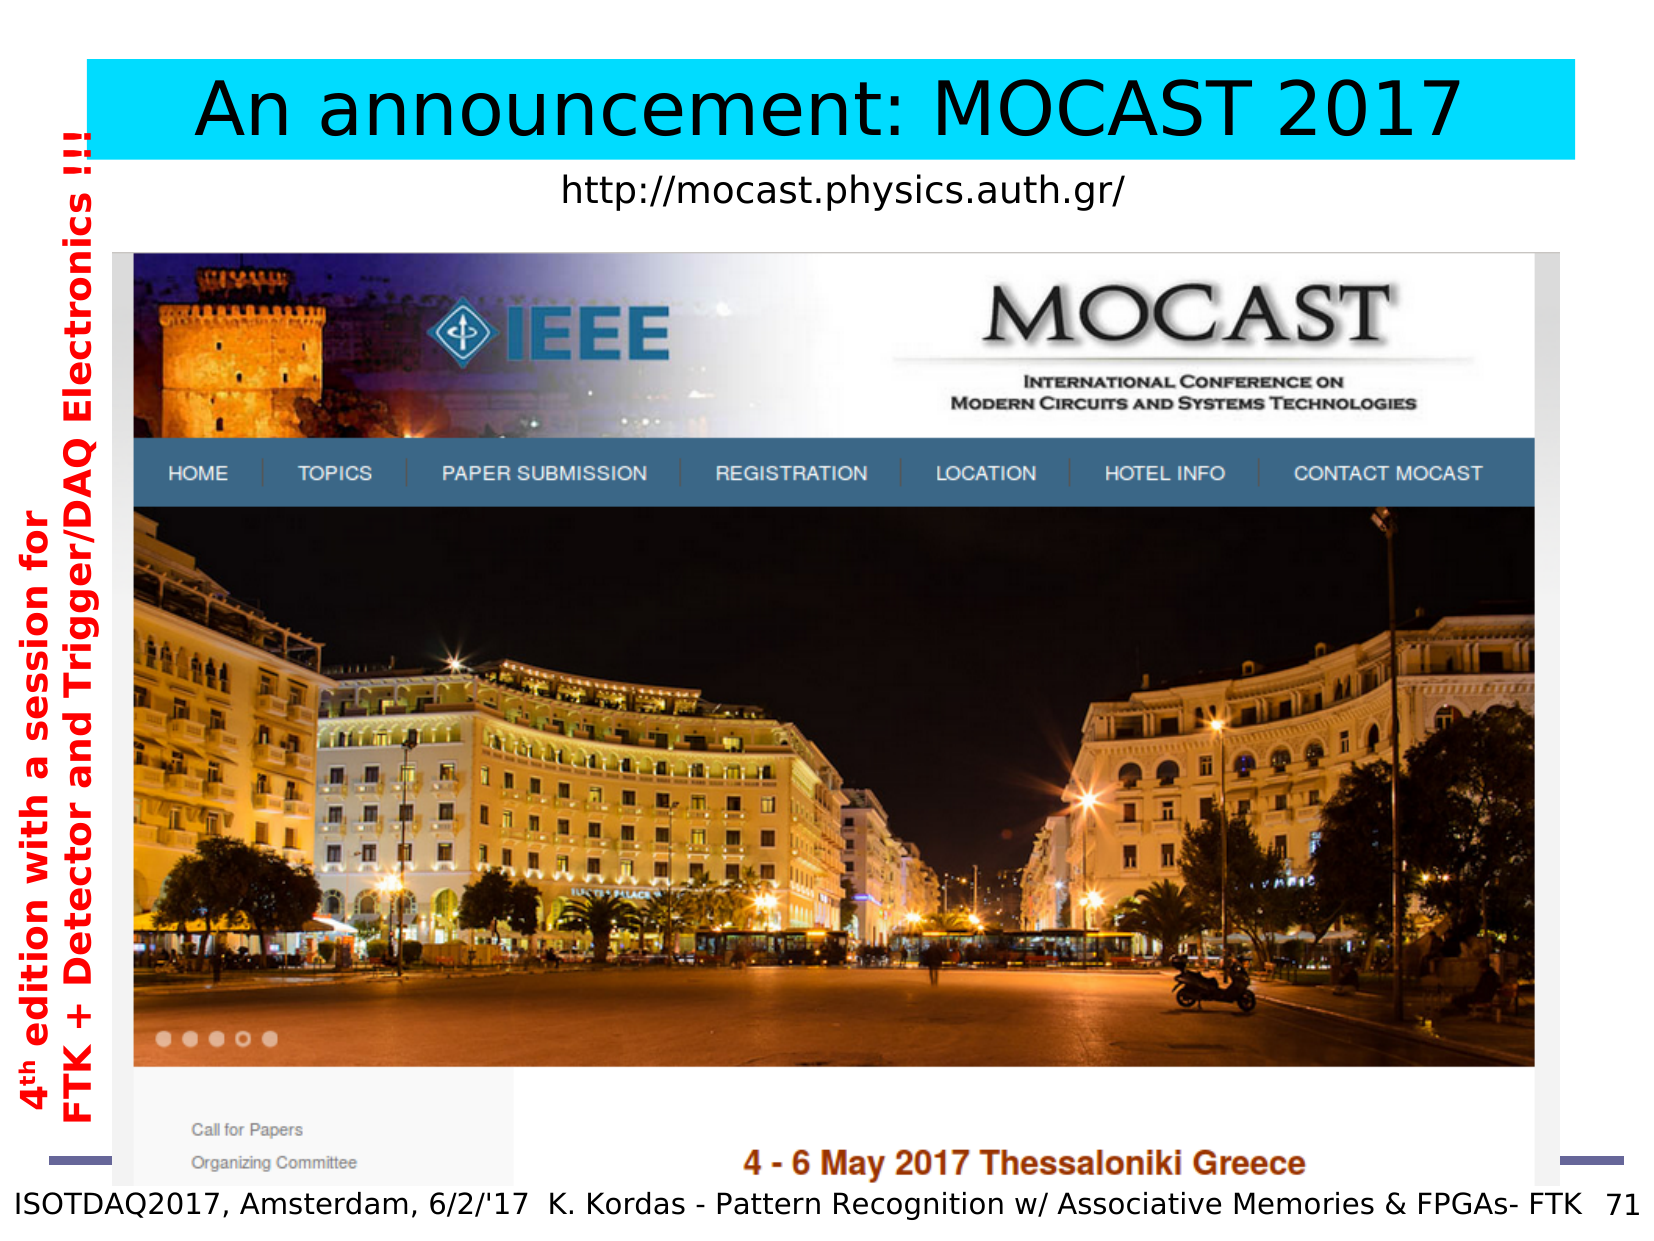

# An announcement: MOCAST 2017
http://mocast.physics.auth.gr/
 4th edition with a session for
FTK + Detector and Trigger/DAQ Electronics !!!
ISOTDAQ2017, Amsterdam, 6/2/'17
K. Kordas - Pattern Recognition w/ Associative Memories & FPGAs- FTK
71